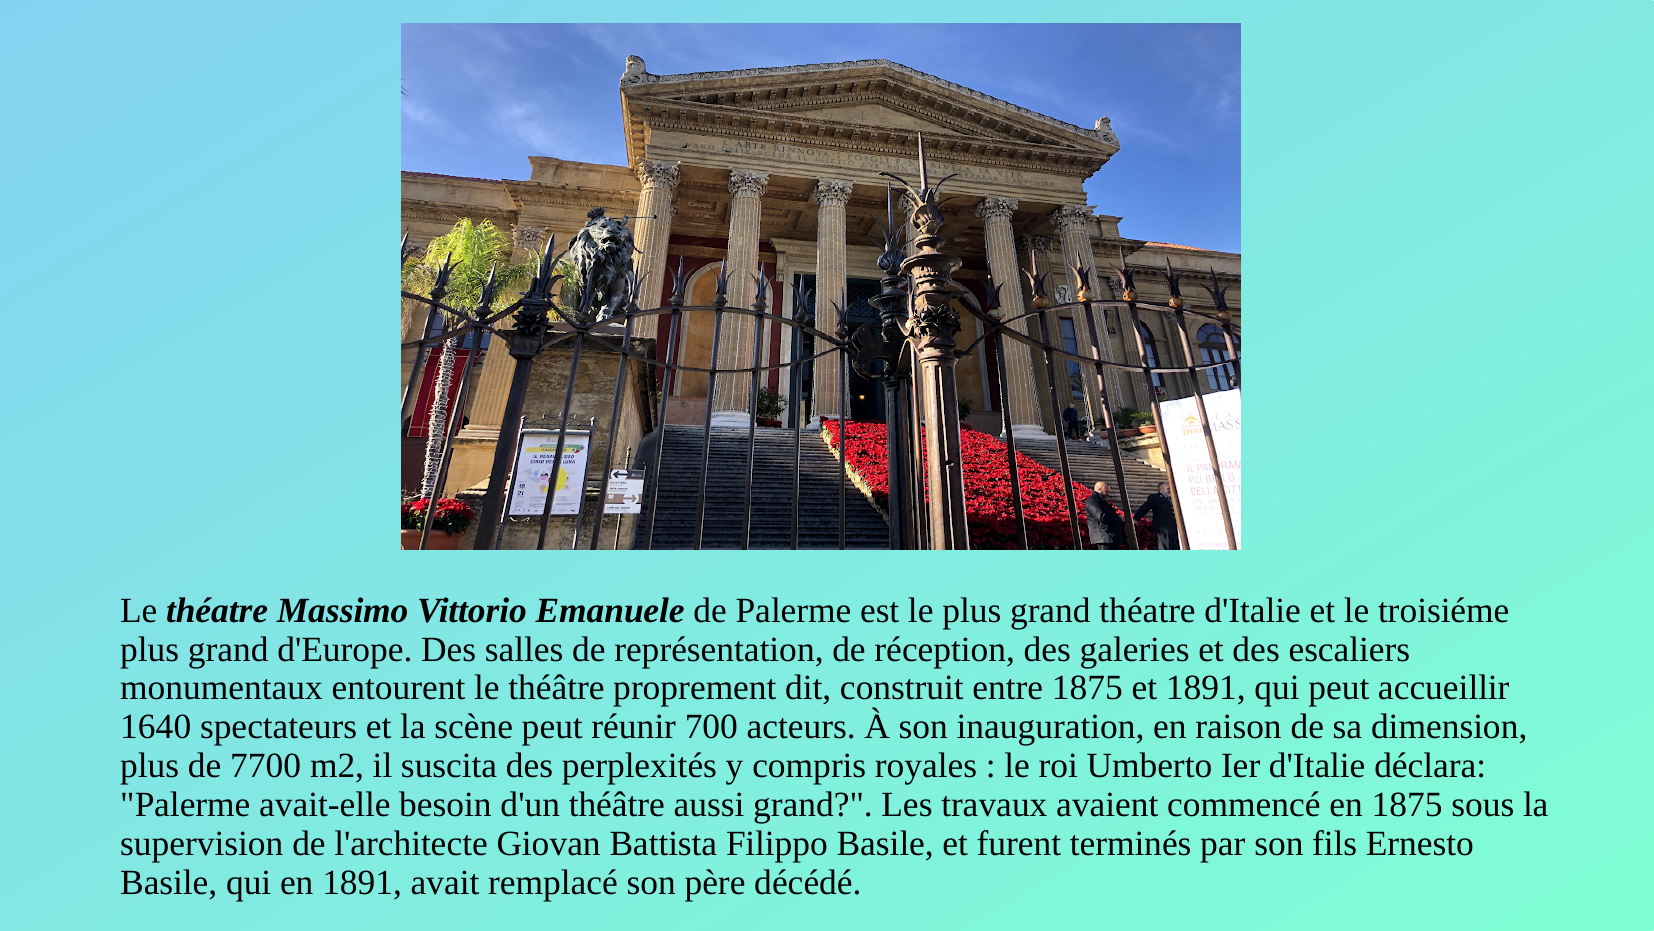

# Le théatre Massimo Vittorio Emanuele de Palerme est le plus grand théatre d'Italie et le troisiéme plus grand d'Europe. Des salles de représentation, de réception, des galeries et des escaliers monumentaux entourent le théâtre proprement dit, construit entre 1875 et 1891, qui peut accueillir 1640 spectateurs et la scène peut réunir 700 acteurs. À son inauguration, en raison de sa dimension, plus de 7700 m2, il suscita des perplexités y compris royales : le roi Umberto Ier d'Italie déclara: "Palerme avait-elle besoin d'un théâtre aussi grand?". Les travaux avaient commencé en 1875 sous la supervision de l'architecte Giovan Battista Filippo Basile, et furent terminés par son fils Ernesto Basile, qui en 1891, avait remplacé son père décédé.